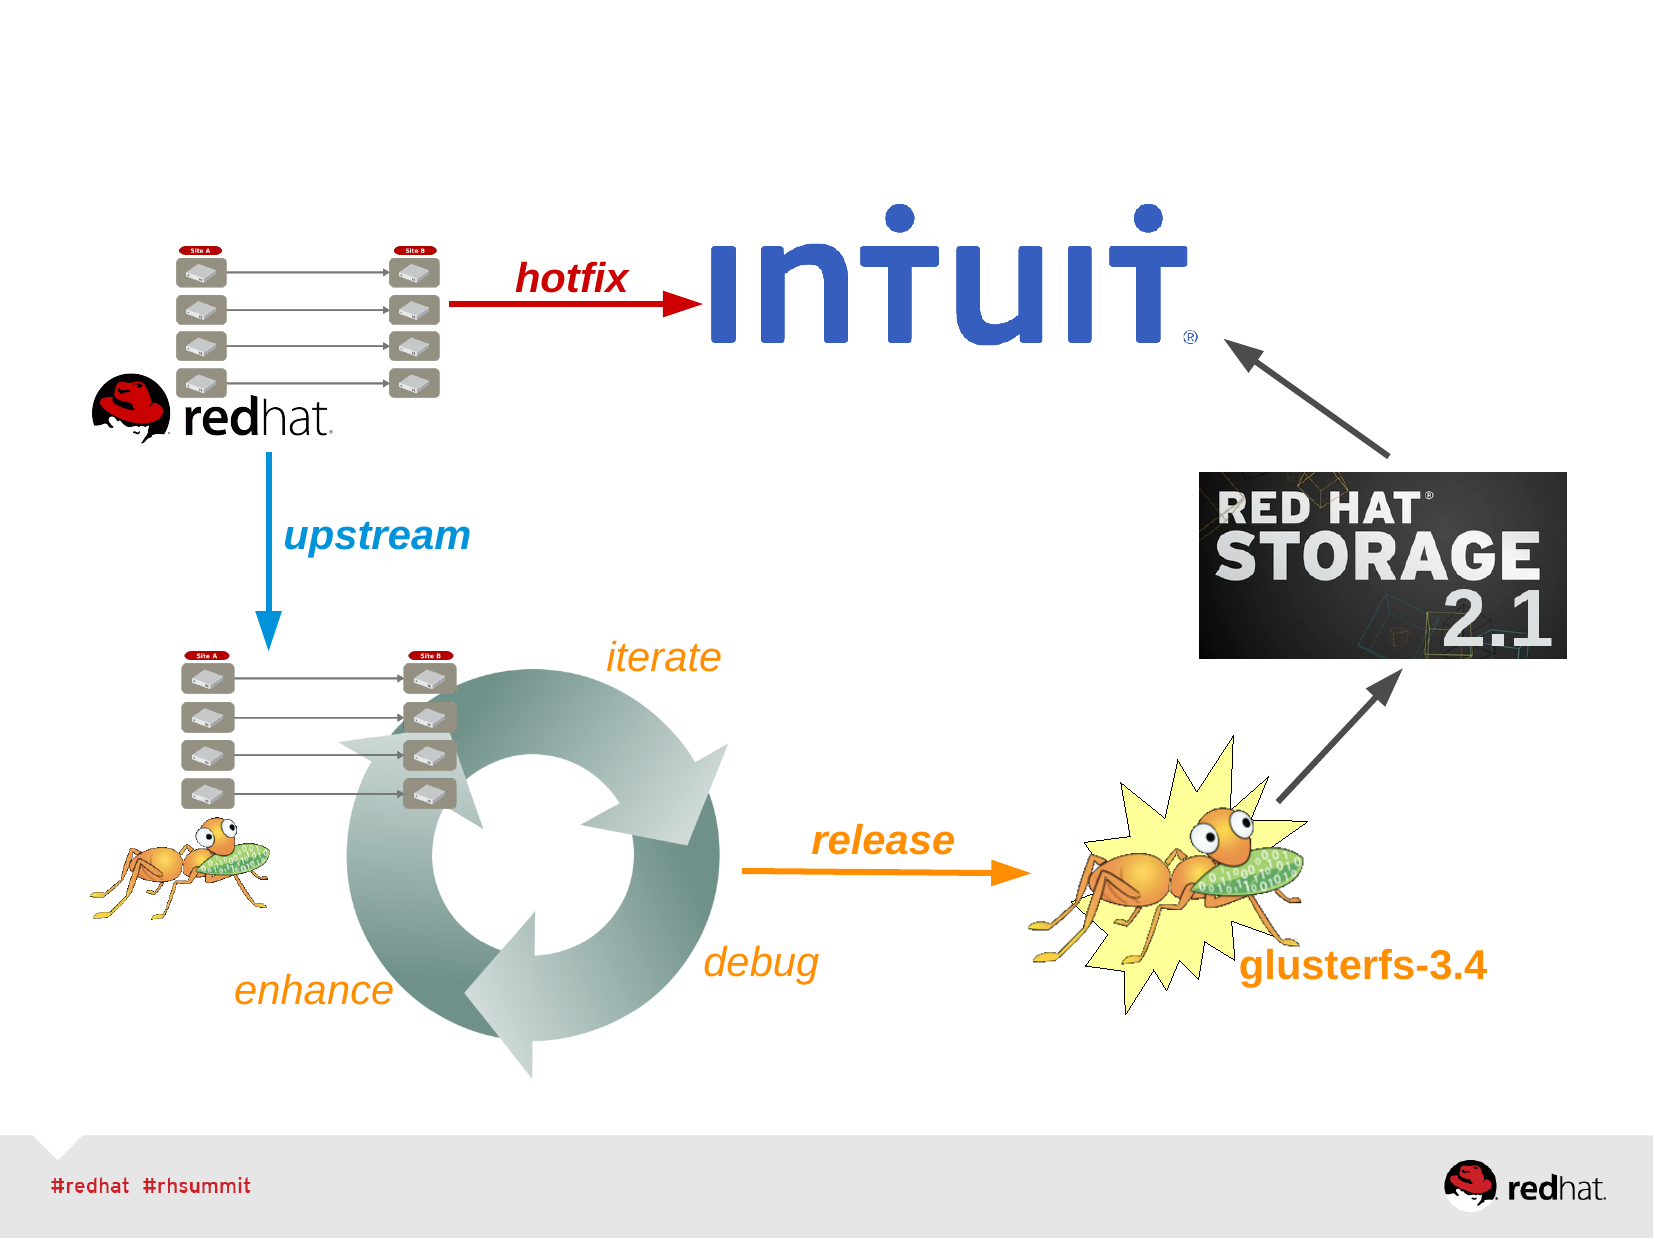

hotfix
upstream
iterate
glusterfs-3.4
release
debug
enhance